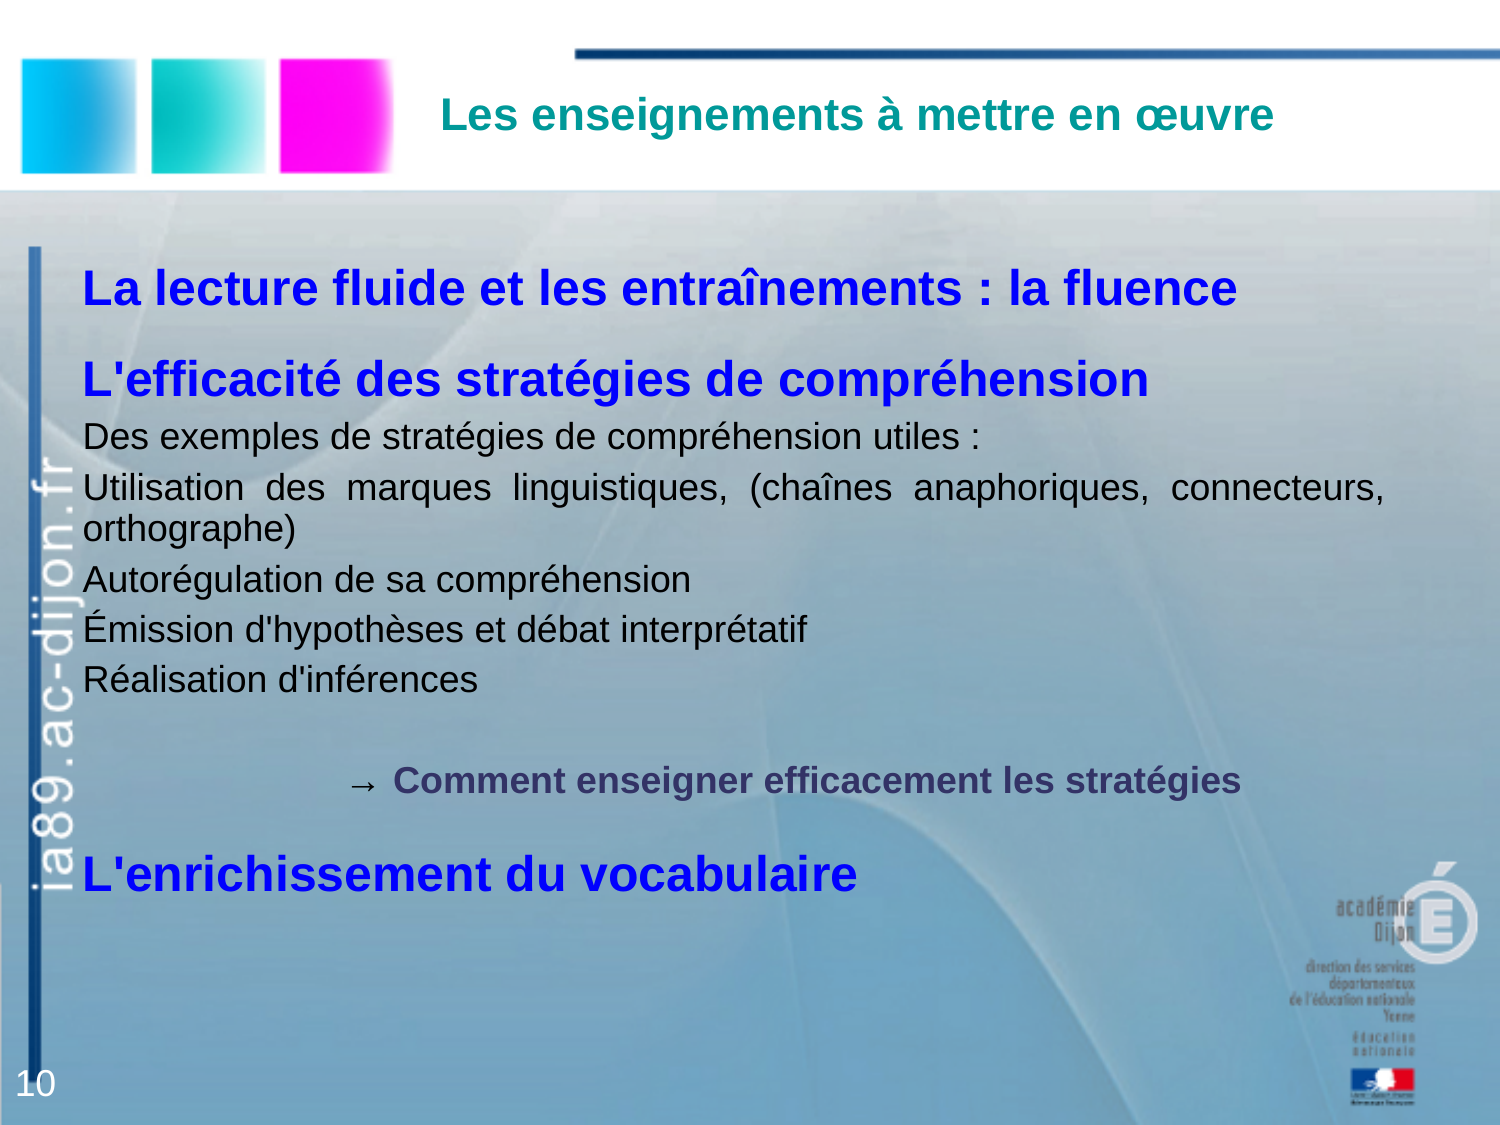

# Les enseignements à mettre en œuvre
La lecture fluide et les entraînements : la fluence
L'efficacité des stratégies de compréhension
Des exemples de stratégies de compréhension utiles :
Utilisation des marques linguistiques, (chaînes anaphoriques, connecteurs, orthographe)
Autorégulation de sa compréhension
Émission d'hypothèses et débat interprétatif
Réalisation d'inférences
 → Comment enseigner efficacement les stratégies
L'enrichissement du vocabulaire